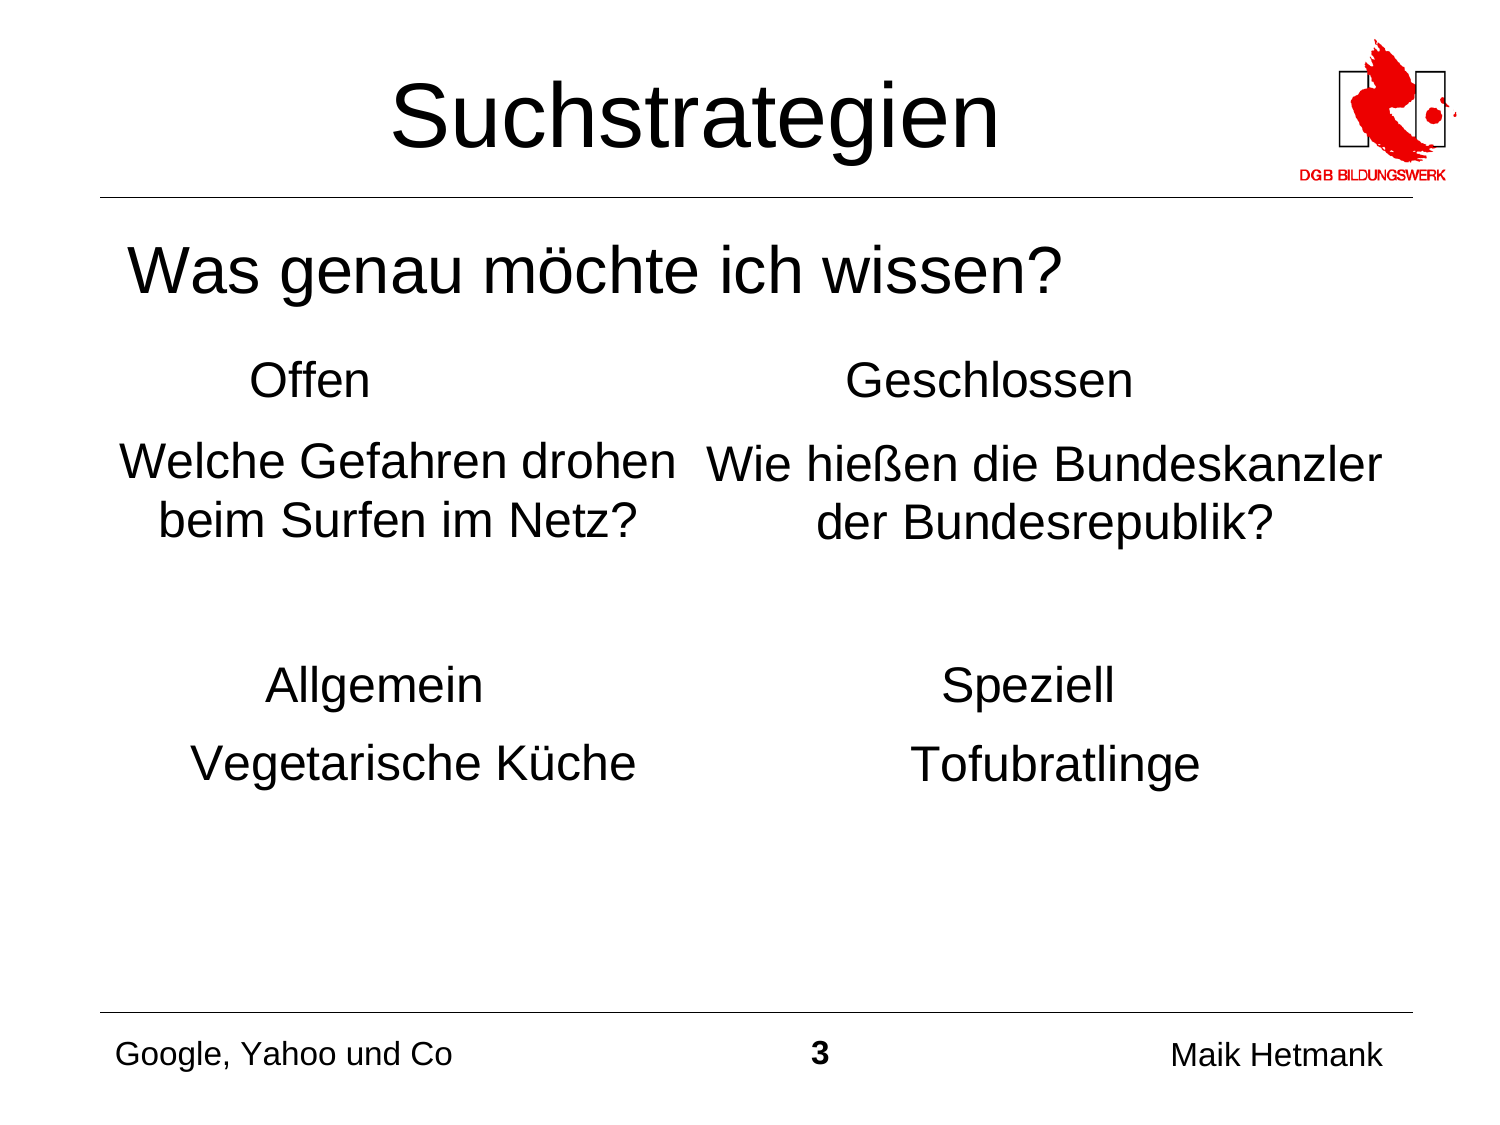

# Suchstrategien
Was genau möchte ich wissen?
Offen
Geschlossen
Welche Gefahren drohen beim Surfen im Netz?
Wie hießen die Bundeskanzler der Bundesrepublik?
Allgemein
Speziell
Vegetarische Küche
Tofubratlinge